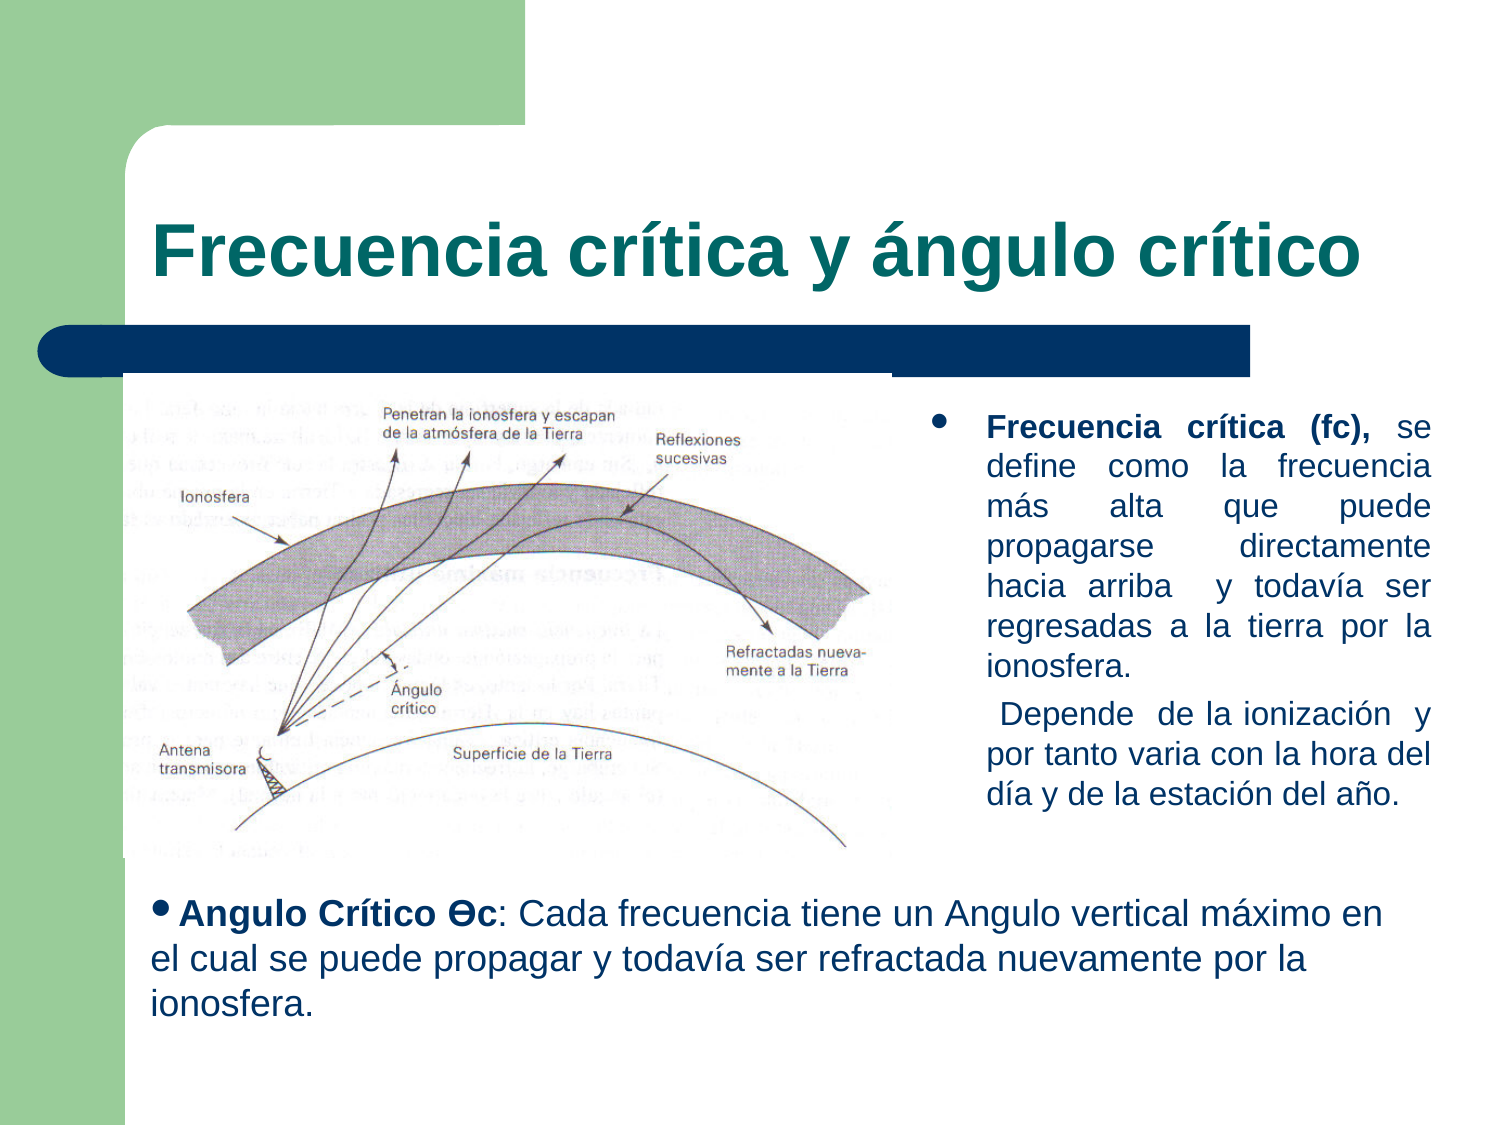

# Frecuencia crítica y ángulo crítico
Frecuencia crítica (fc), se define como la frecuencia más alta que puede propagarse directamente hacia arriba y todavía ser regresadas a la tierra por la ionosfera.
 Depende de la ionización y por tanto varia con la hora del día y de la estación del año.
Angulo Crítico Өc: Cada frecuencia tiene un Angulo vertical máximo en el cual se puede propagar y todavía ser refractada nuevamente por la ionosfera.